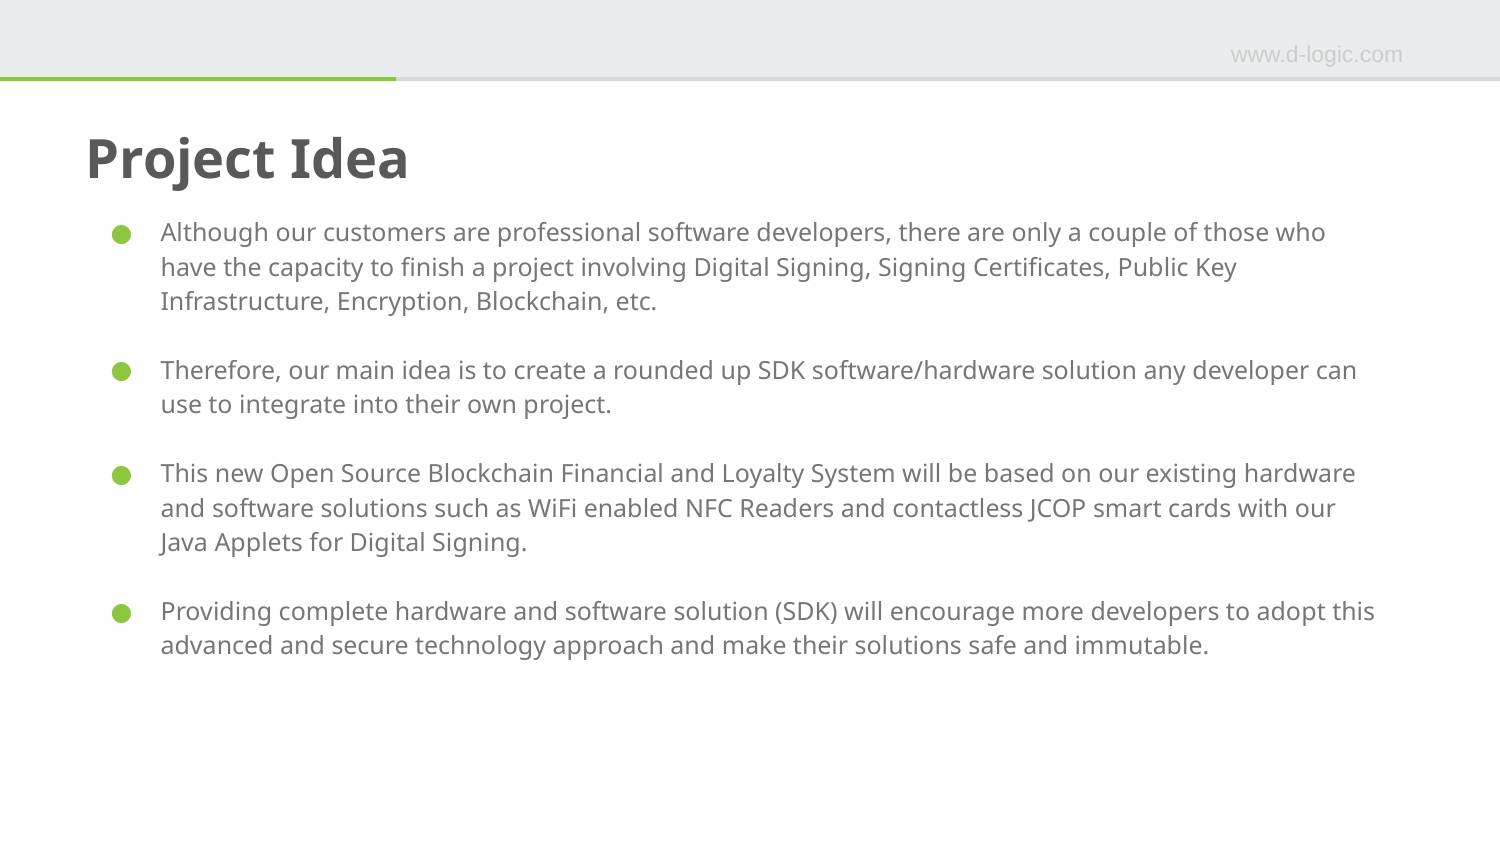

# Project Idea
Although our customers are professional software developers, there are only a couple of those who have the capacity to finish a project involving Digital Signing, Signing Certificates, Public Key Infrastructure, Encryption, Blockchain, etc.
Therefore, our main idea is to create a rounded up SDK software/hardware solution any developer can use to integrate into their own project.
This new Open Source Blockchain Financial and Loyalty System will be based on our existing hardware and software solutions such as WiFi enabled NFC Readers and contactless JCOP smart cards with our Java Applets for Digital Signing.
Providing complete hardware and software solution (SDK) will encourage more developers to adopt this advanced and secure technology approach and make their solutions safe and immutable.